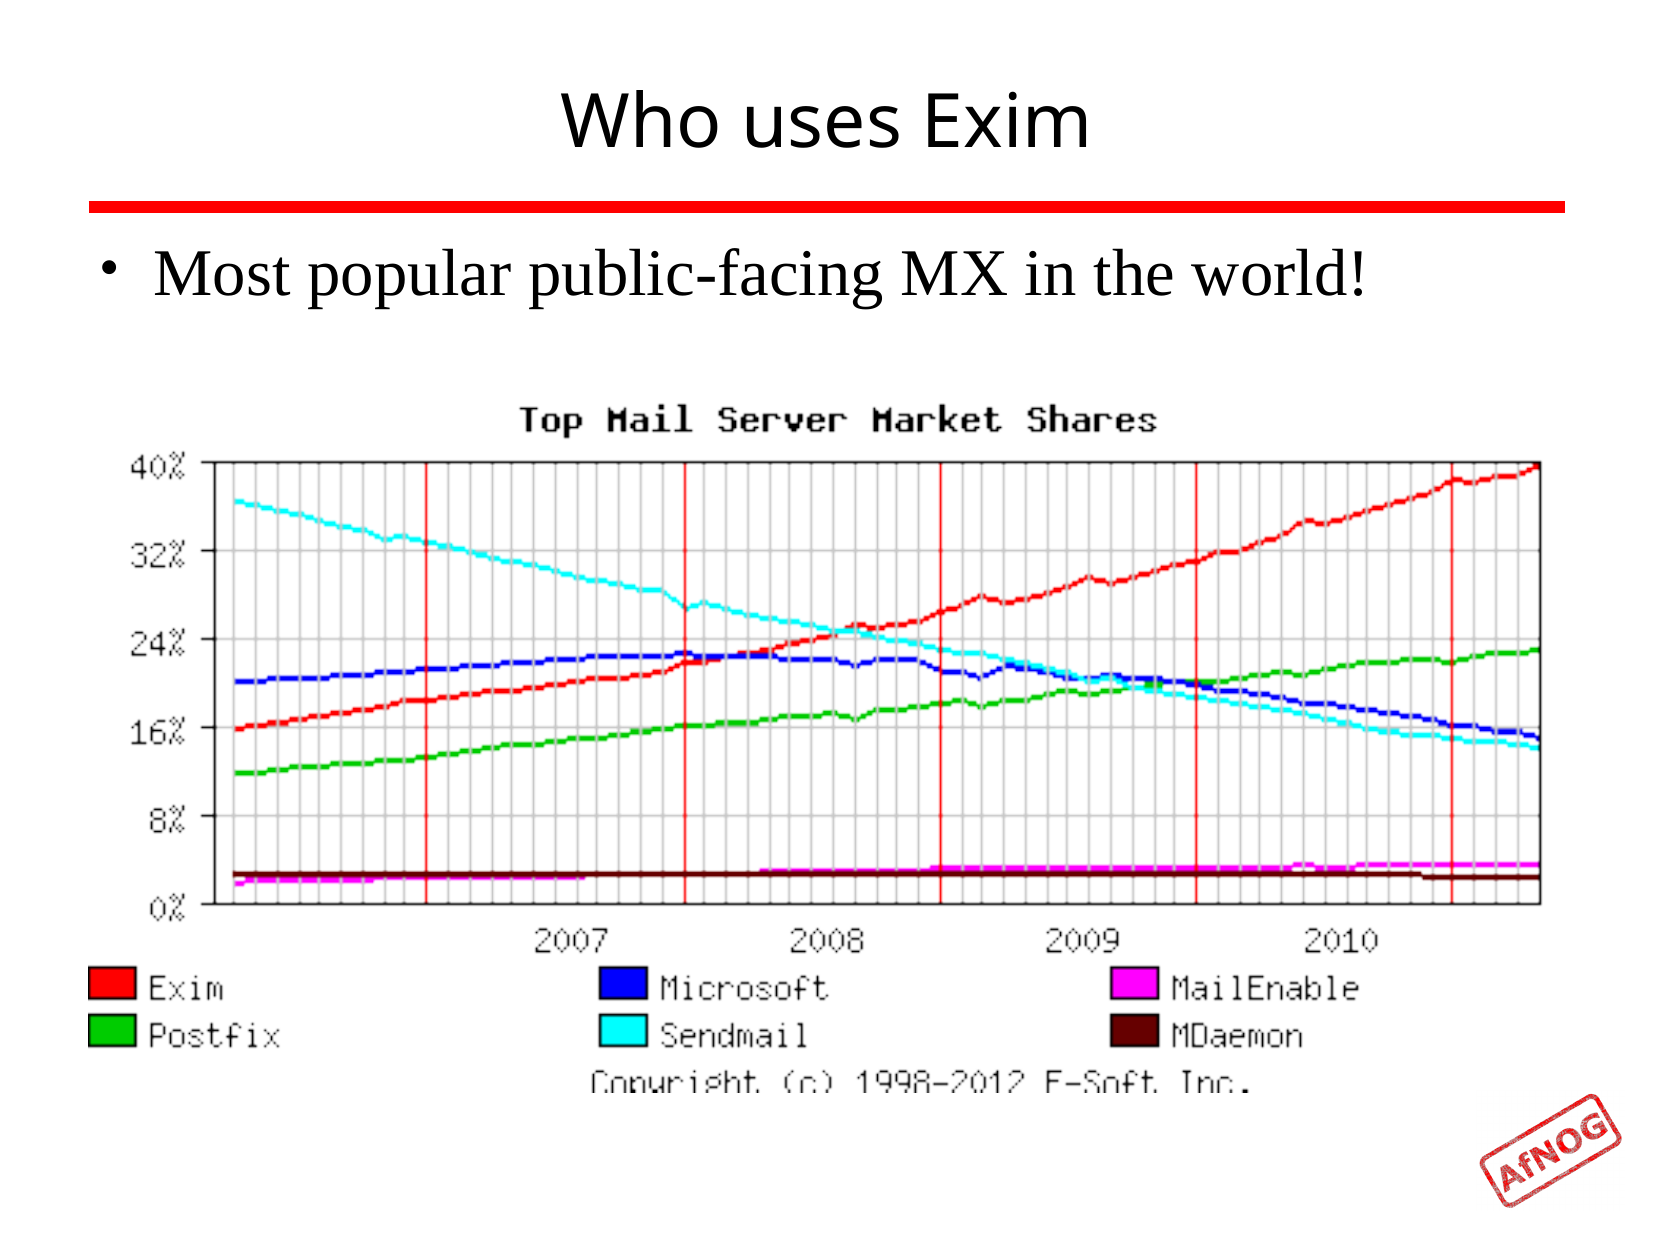

# Who uses Exim
Most popular public-facing MX in the world!